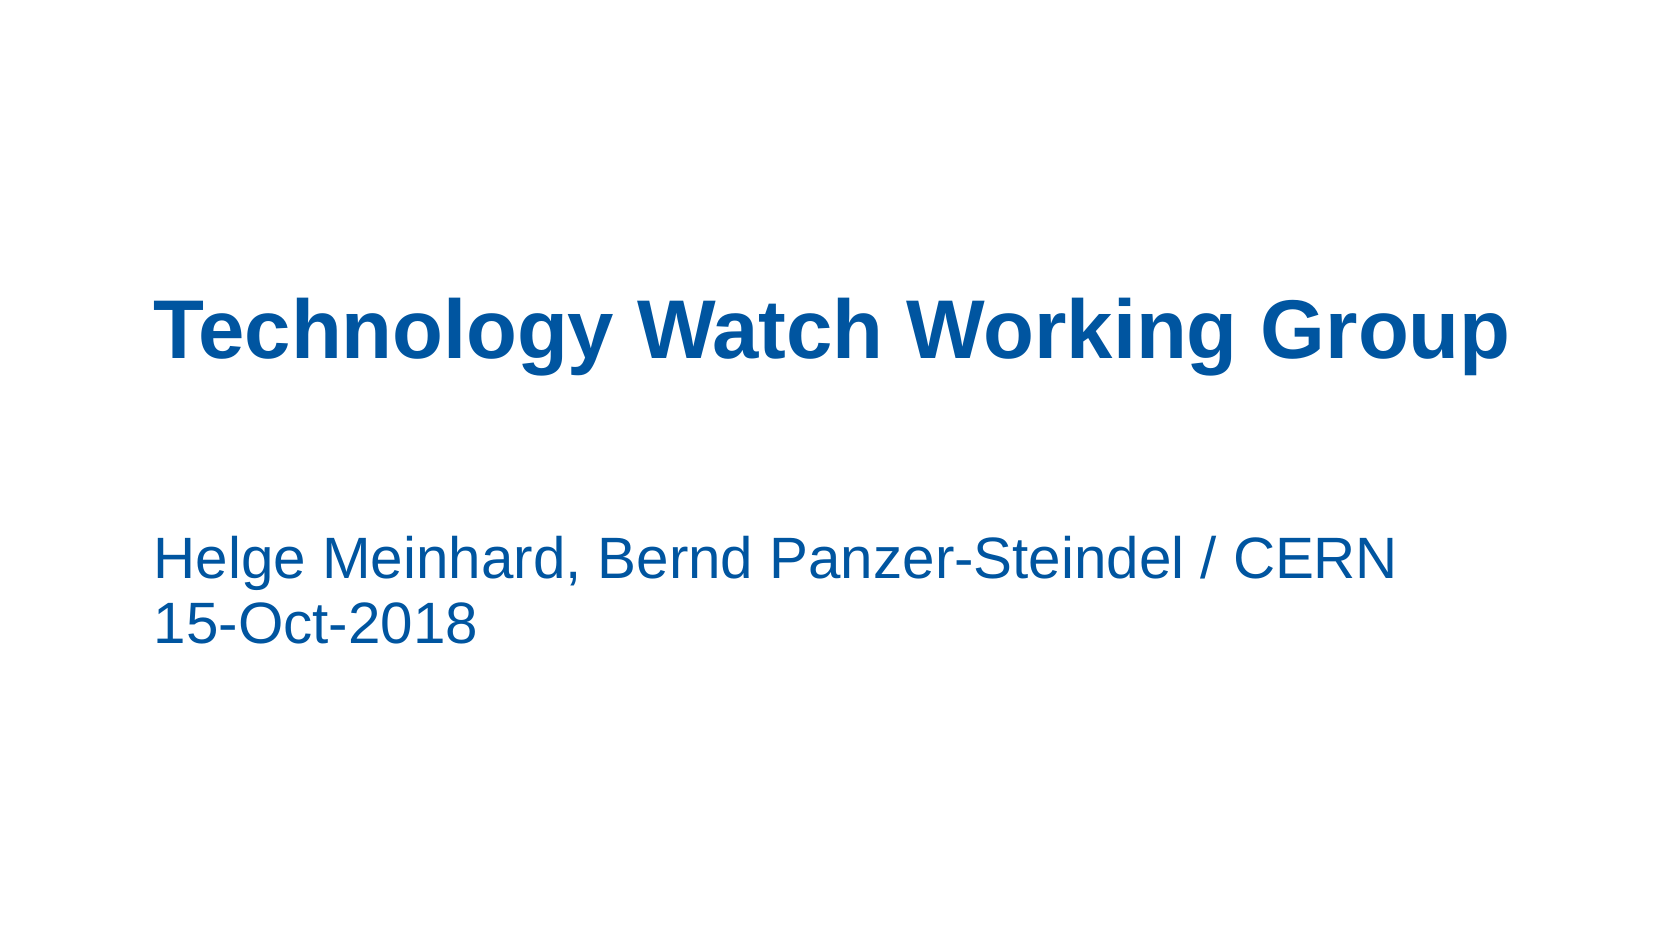

# Technology Watch Working Group
Helge Meinhard, Bernd Panzer-Steindel / CERN
15-Oct-2018